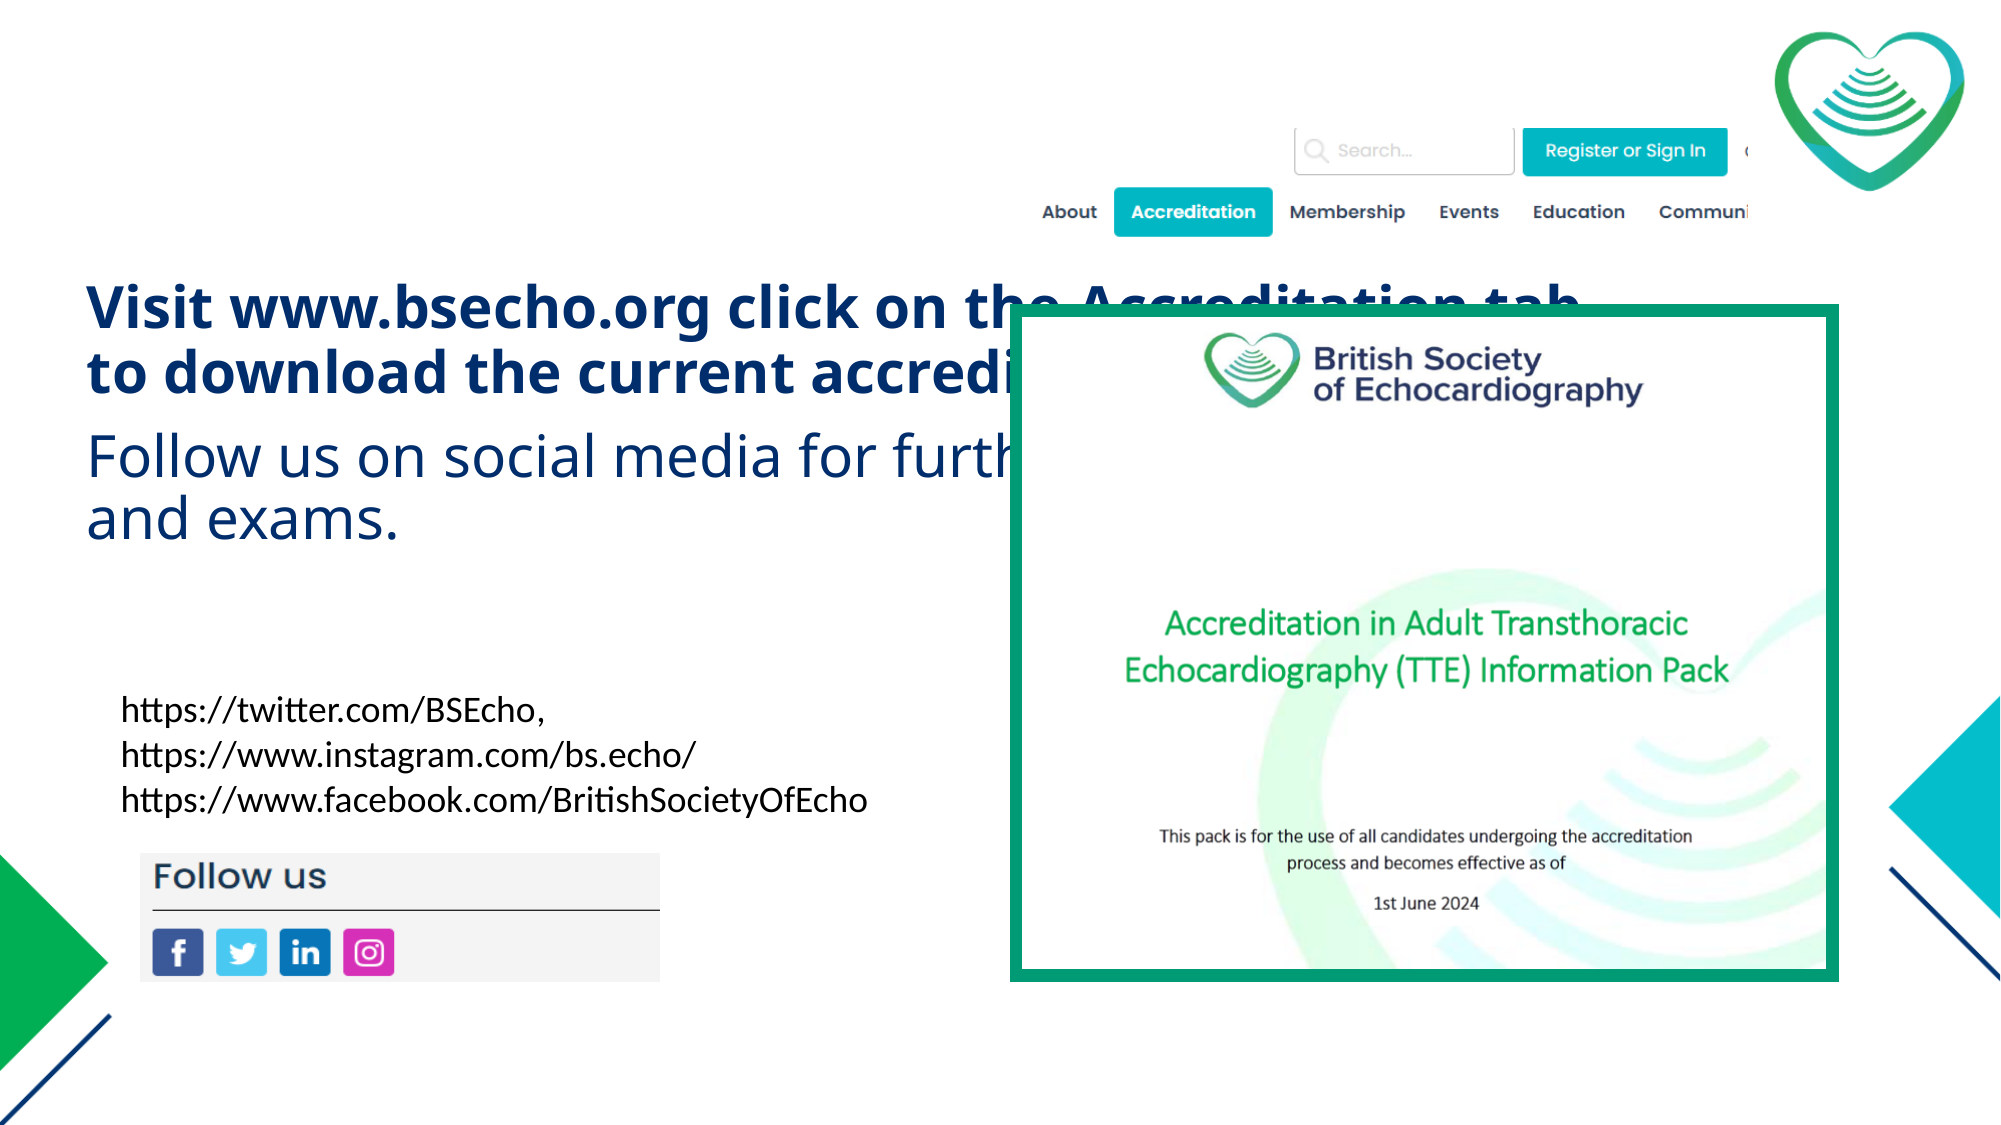

# Visit www.bsecho.org click on the Accreditation tab to download the current accreditation pack.
Follow us on social media for further updates on guides and exams.
https://twitter.com/BSEcho, https://www.instagram.com/bs.echo/ https://www.facebook.com/BritishSocietyOfEcho